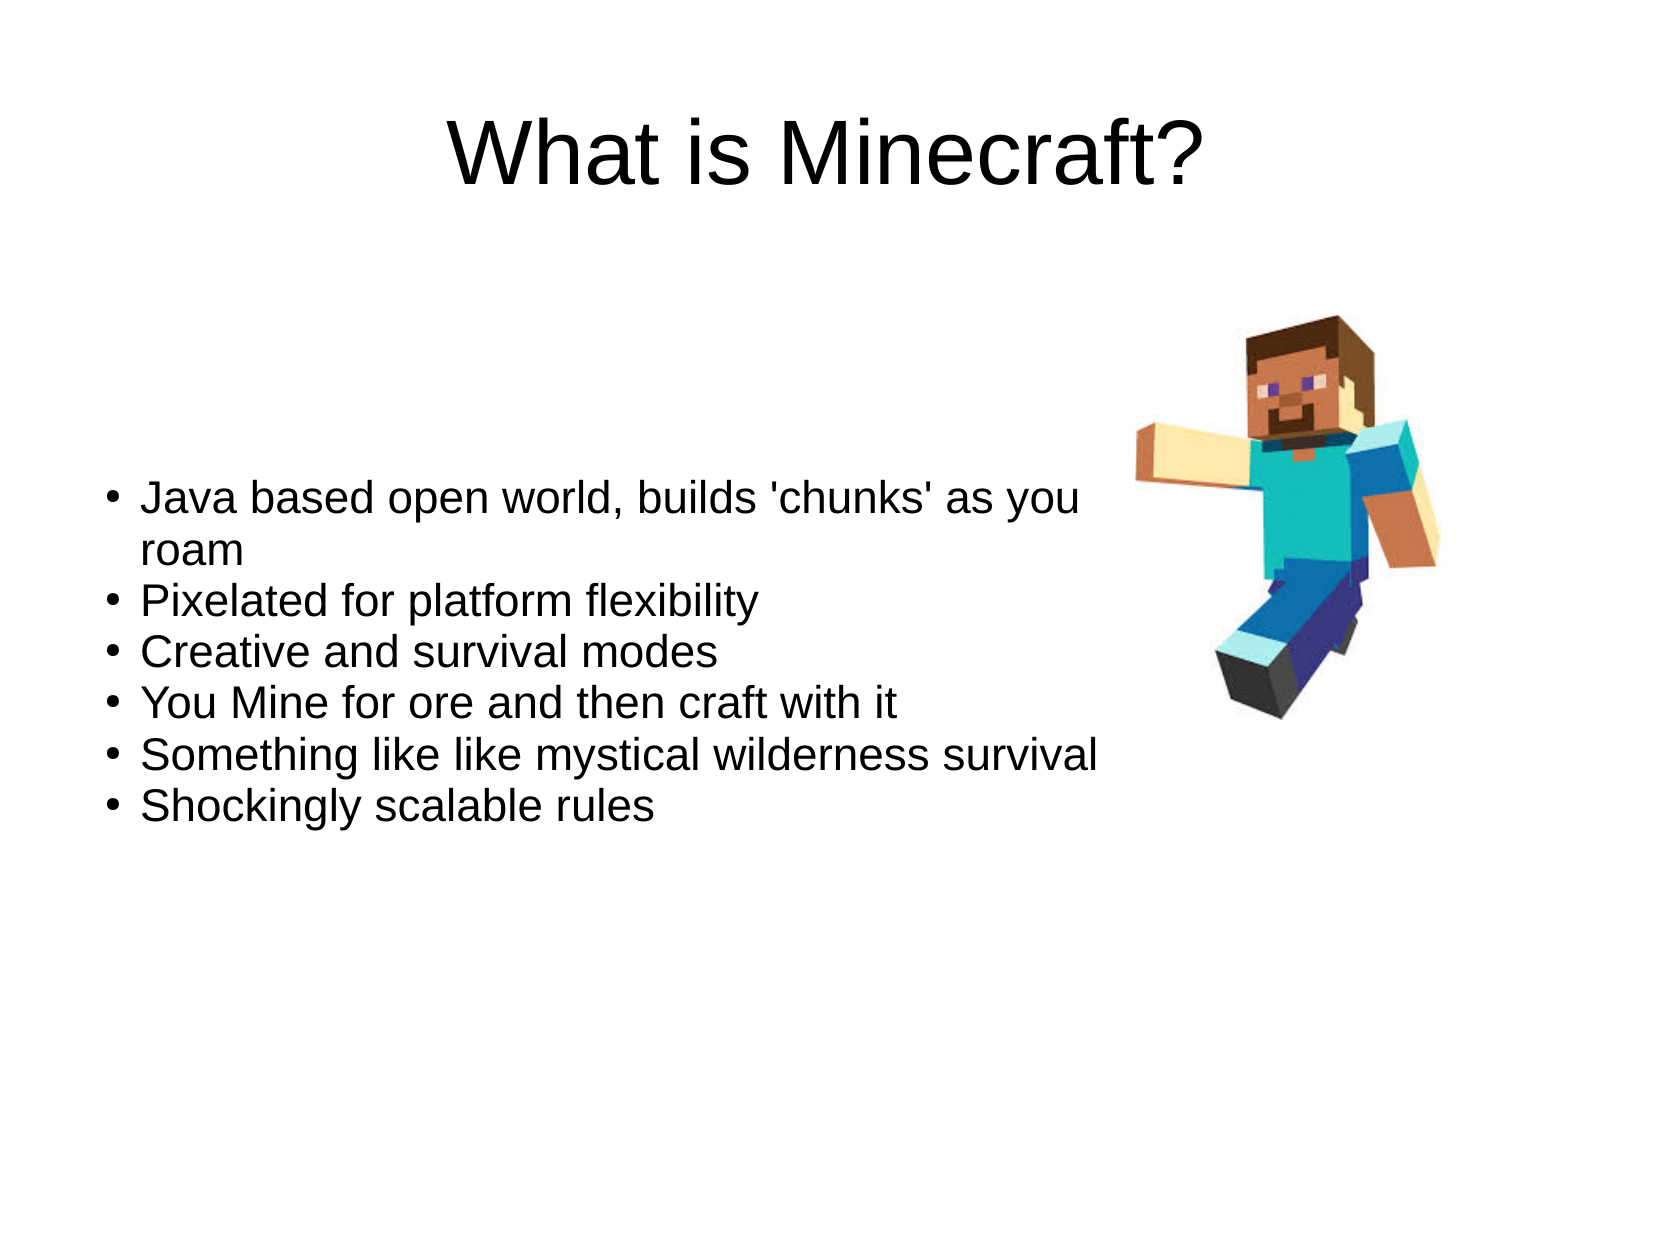

# What is Minecraft?
Java based open world, builds 'chunks' as you roam
Pixelated for platform flexibility
Creative and survival modes
You Mine for ore and then craft with it
Something like like mystical wilderness survival
Shockingly scalable rules